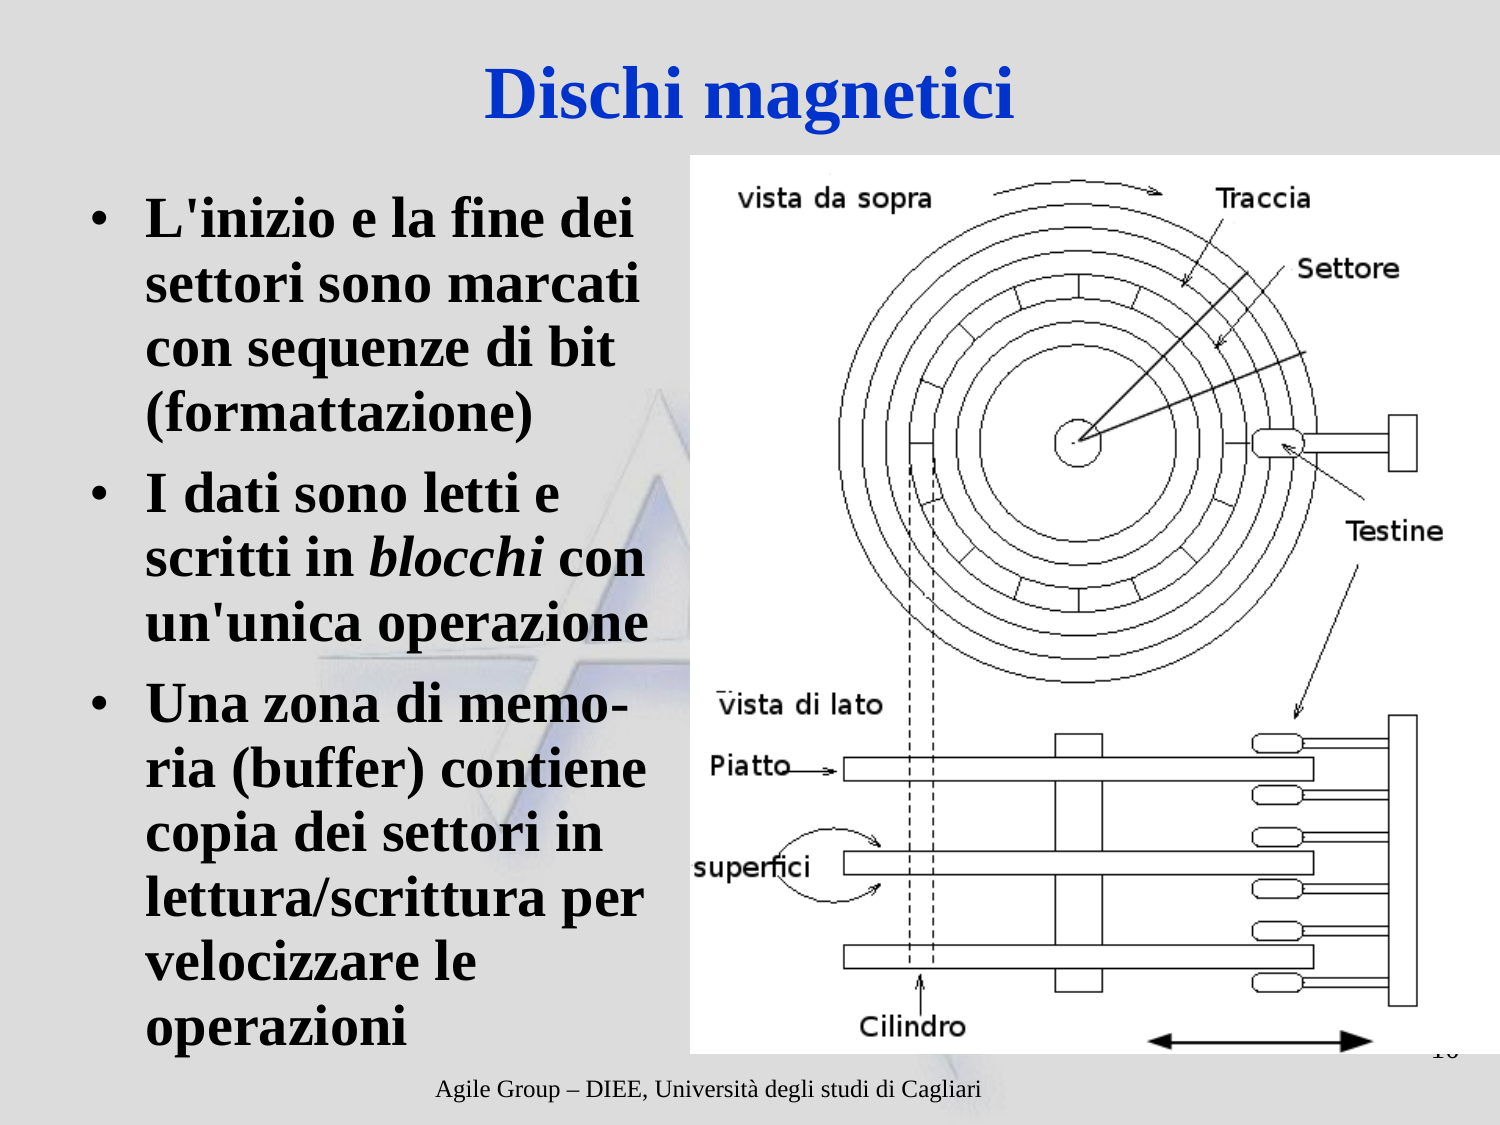

# Dischi magnetici
L'inizio e la fine dei settori sono marcati con sequenze di bit (formattazione)
I dati sono letti e scritti in blocchi con un'unica operazione
Una zona di memo-ria (buffer) contiene copia dei settori in lettura/scrittura per velocizzare le operazioni
10